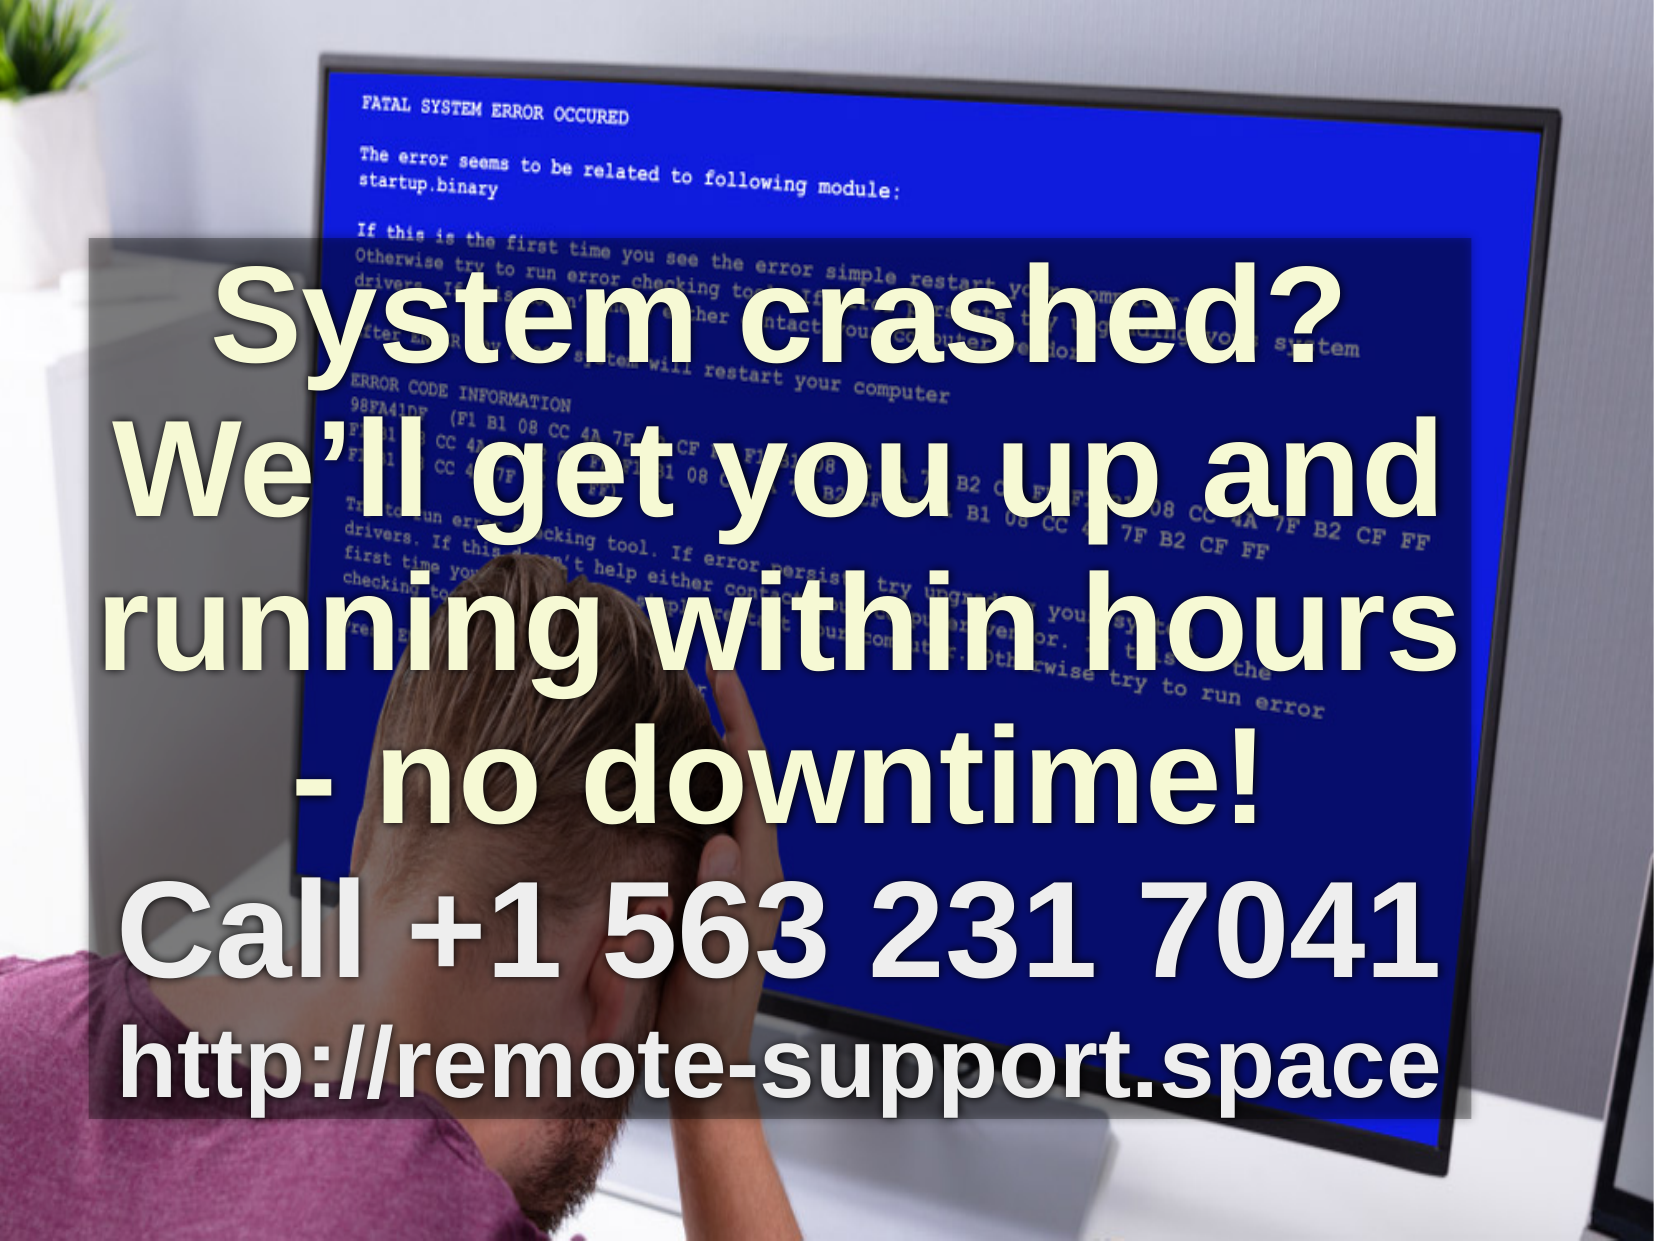

System crashed? We’ll get you up and running within hours - no downtime!
Call +1 563 231 7041
http://remote-support.space